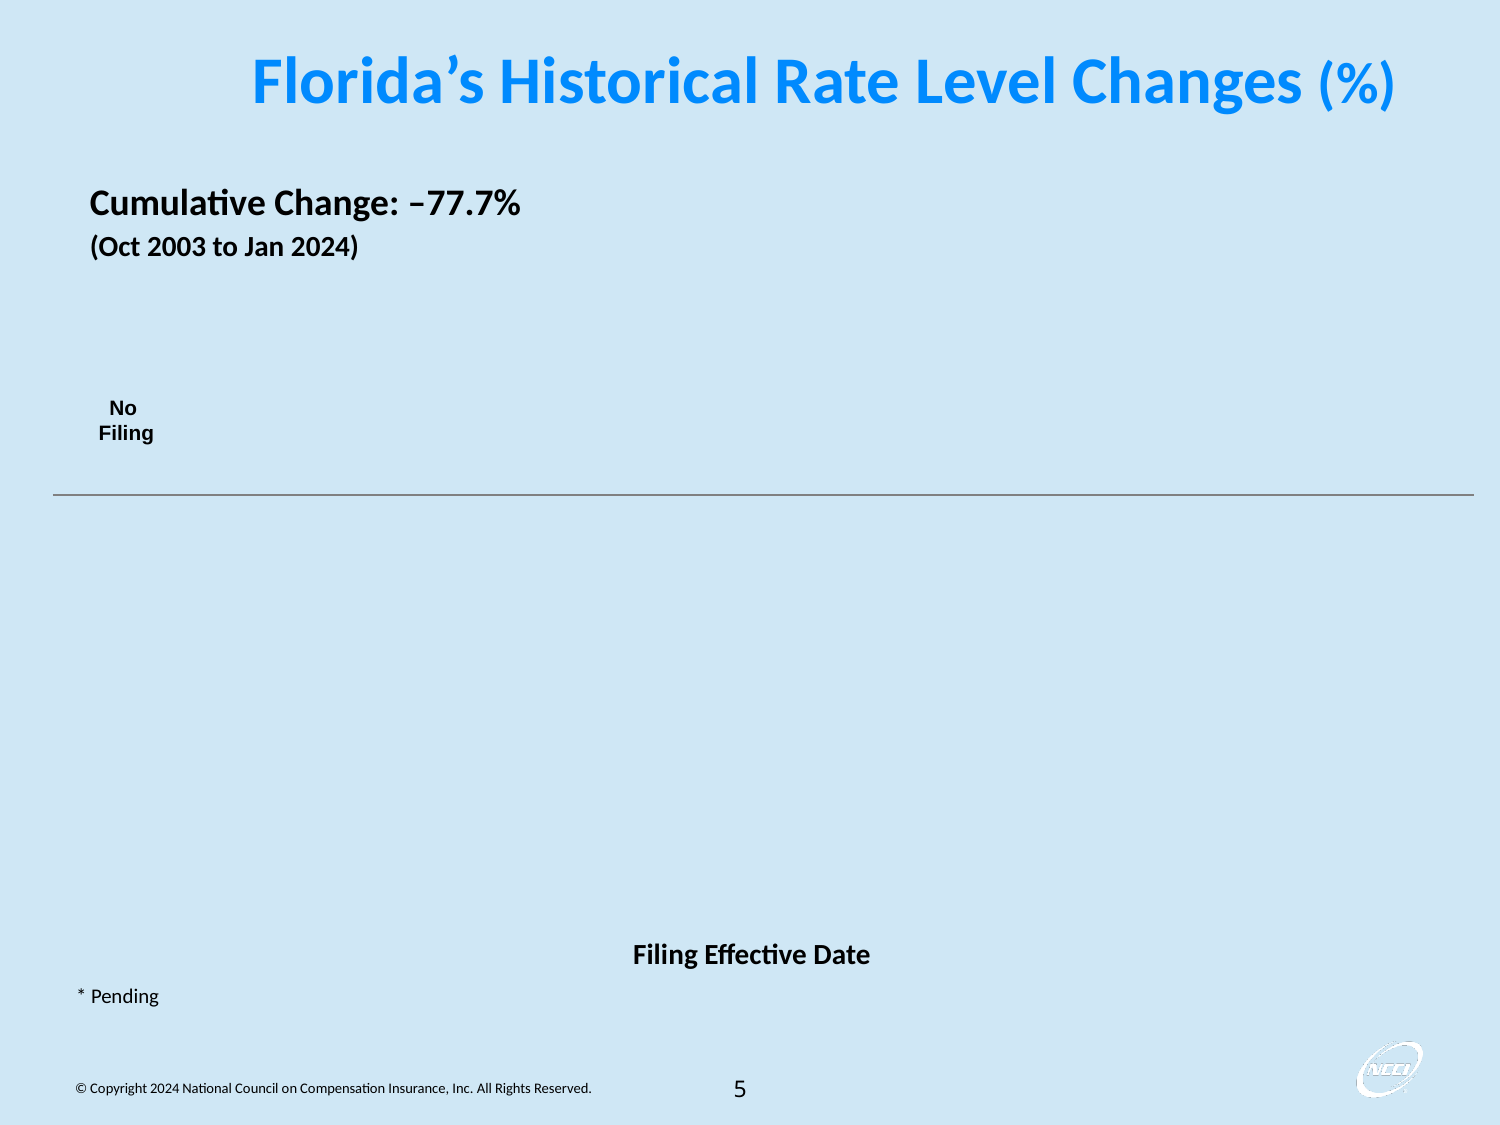

# Florida’s Historical Rate Level Changes (%)
### Chart
| Category | |
|---|---|Cumulative Change: –77.7%
(Oct 2003 to Jan 2024)
No
Filing
Filing Effective Date
* Pending